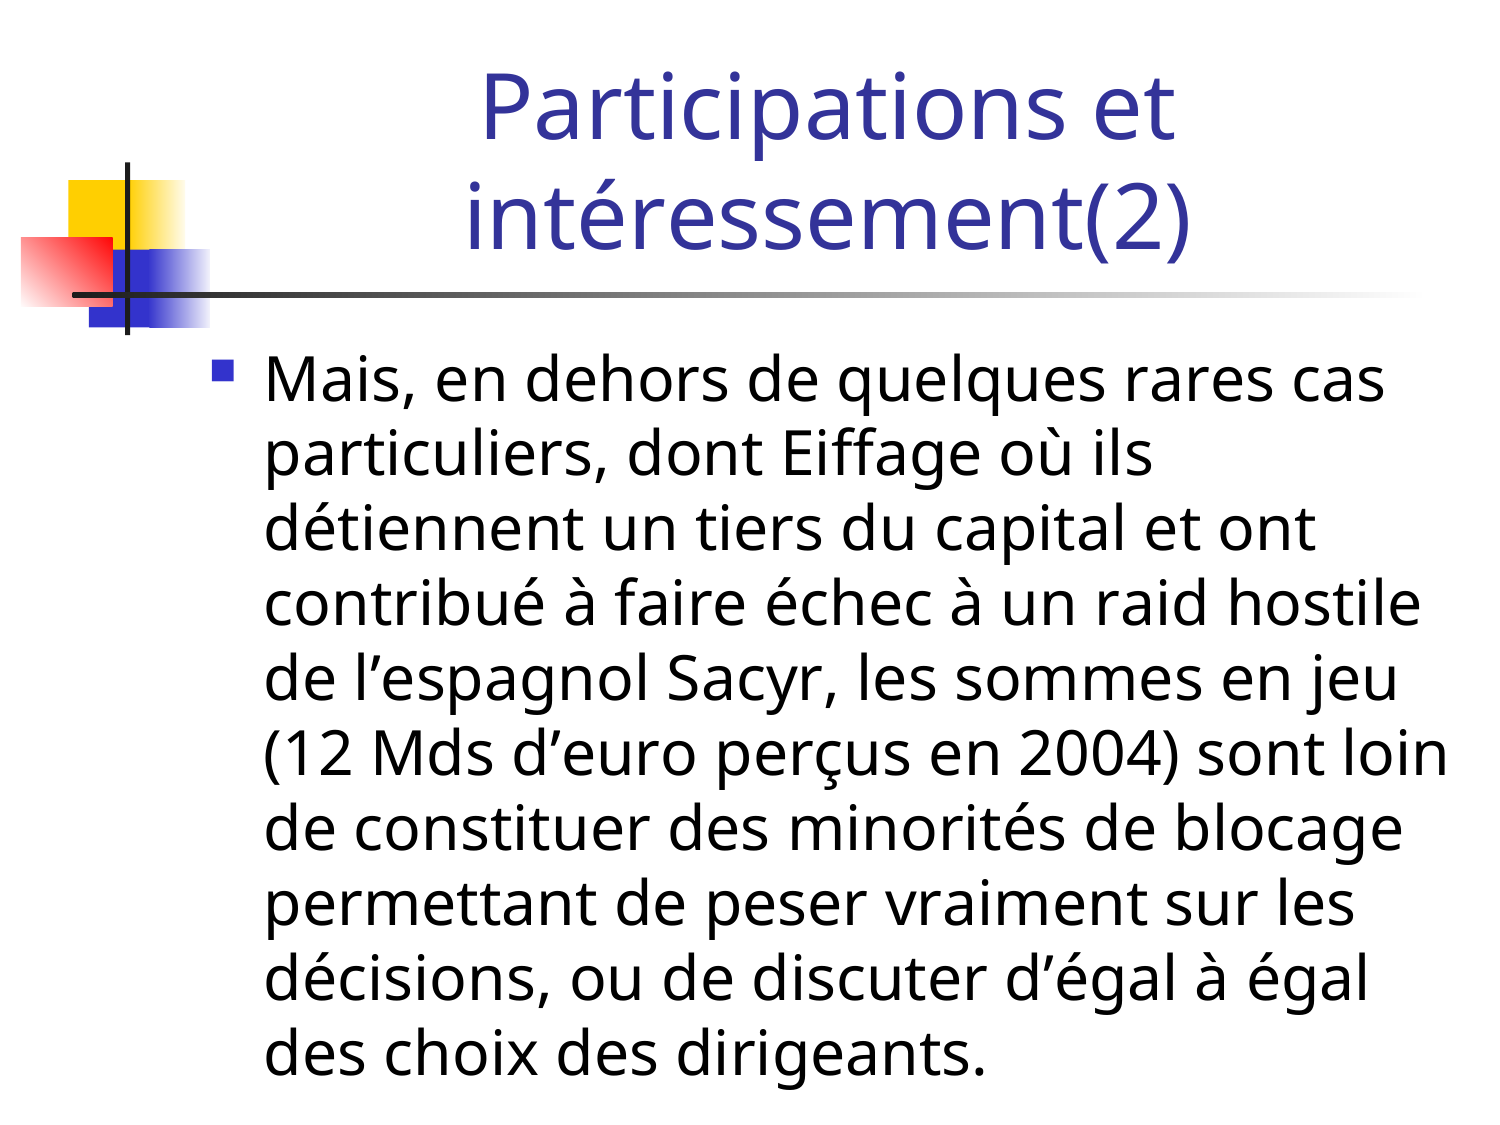

Participations et intéressement(2)
Mais, en dehors de quelques rares cas particuliers, dont Eiffage où ils détiennent un tiers du capital et ont contribué à faire échec à un raid hostile de l’espagnol Sacyr, les sommes en jeu (12 Mds d’euro perçus en 2004) sont loin de constituer des minorités de blocage permettant de peser vraiment sur les décisions, ou de discuter d’égal à égal des choix des dirigeants.